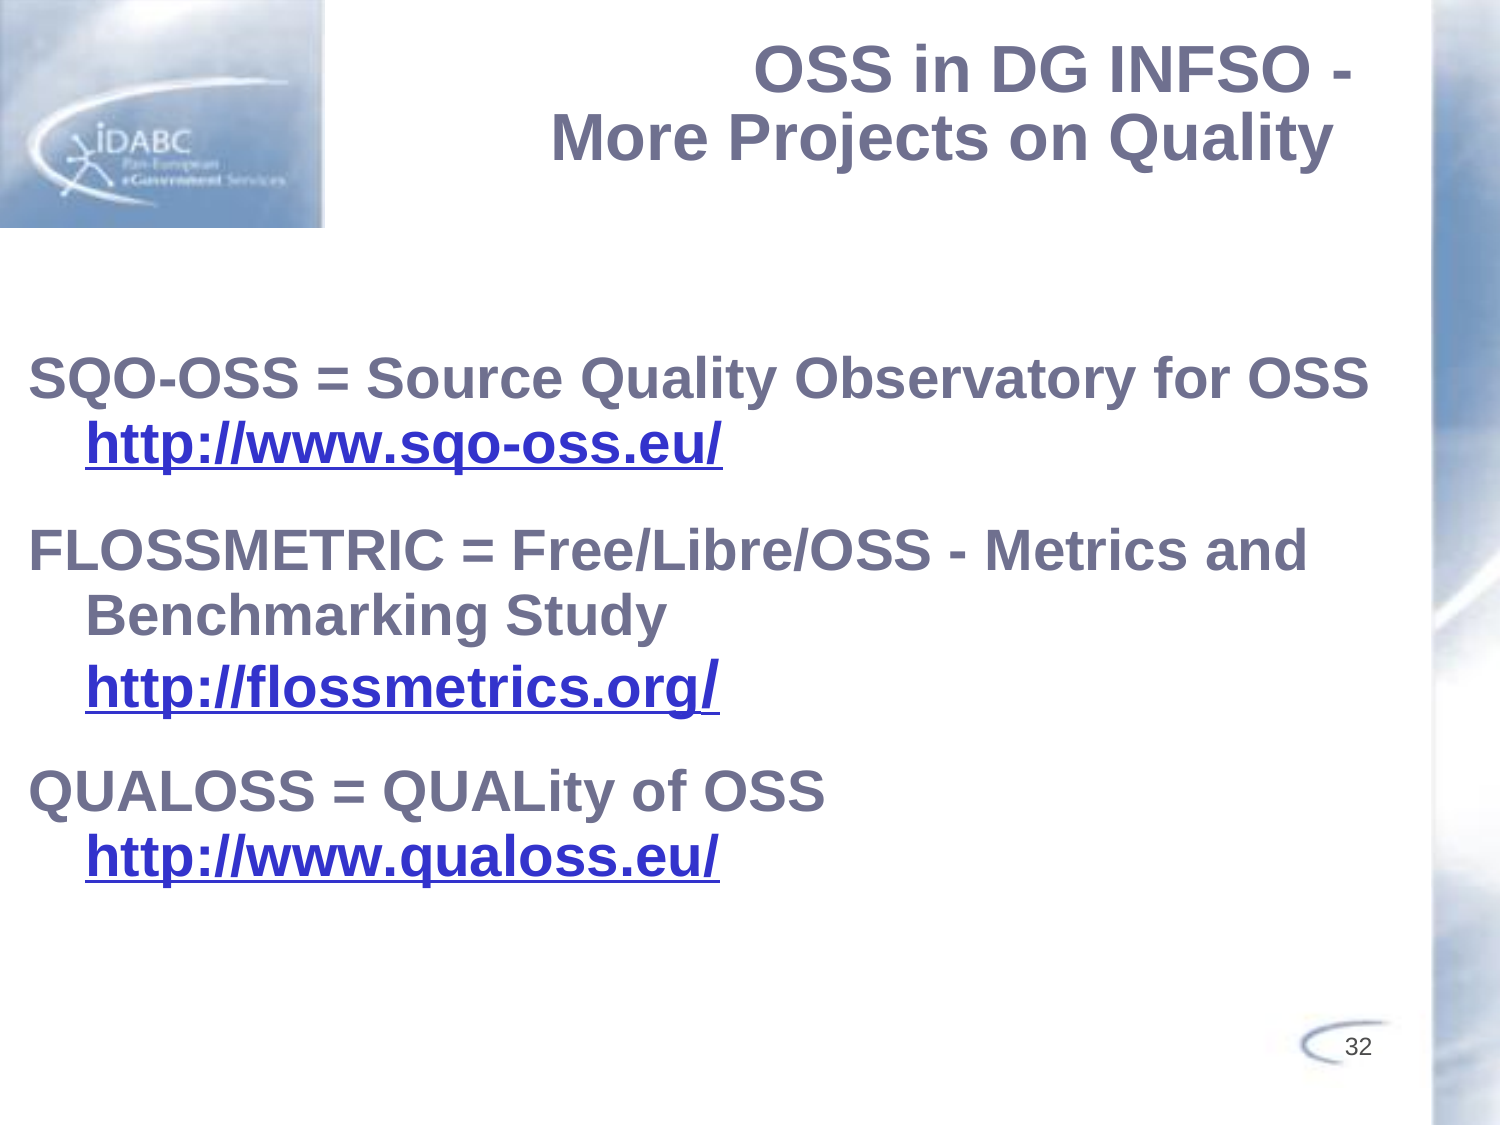

OSS in DG INFSO -
More Projects on Quality
# SQO-OSS = Source Quality Observatory for OSS http://www.sqo-oss.eu/
FLOSSMETRIC = Free/Libre/OSS - Metrics and Benchmarking Study
http://flossmetrics.org/
QUALOSS = QUALity of OSS
http://www.qualoss.eu/
32